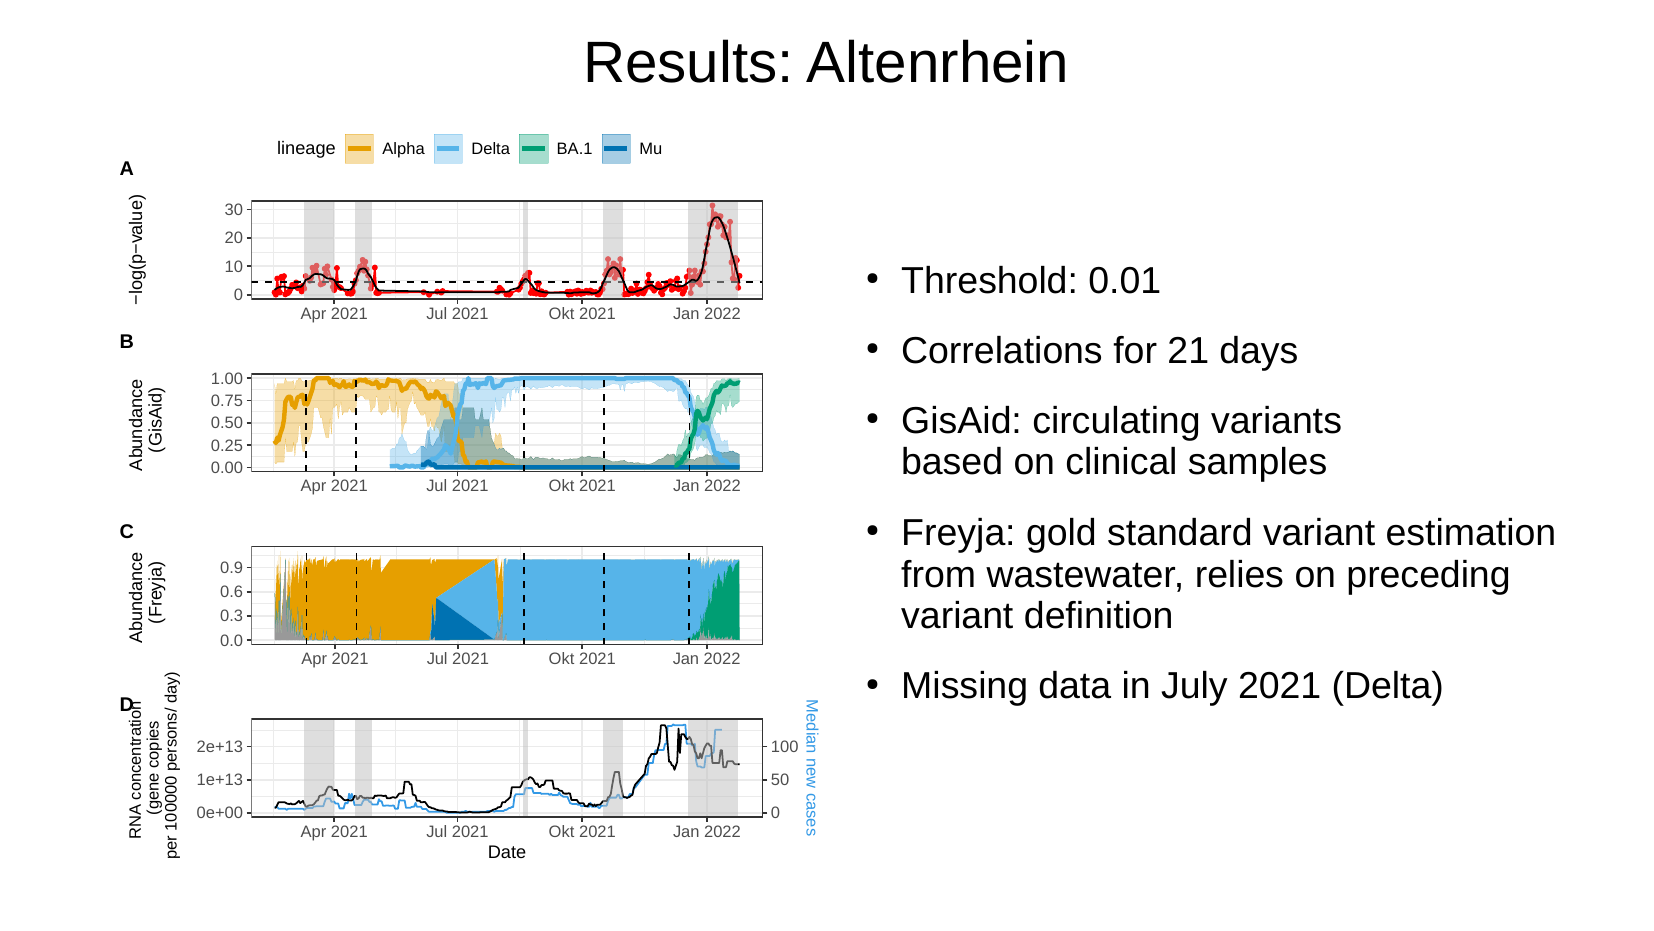

# Results: Altenrhein
Threshold: 0.01
Correlations for 21 days
GisAid: circulating variants
based on clinical samples
Freyja: gold standard variant estimation
from wastewater, relies on preceding
variant definition
Missing data in July 2021 (Delta)